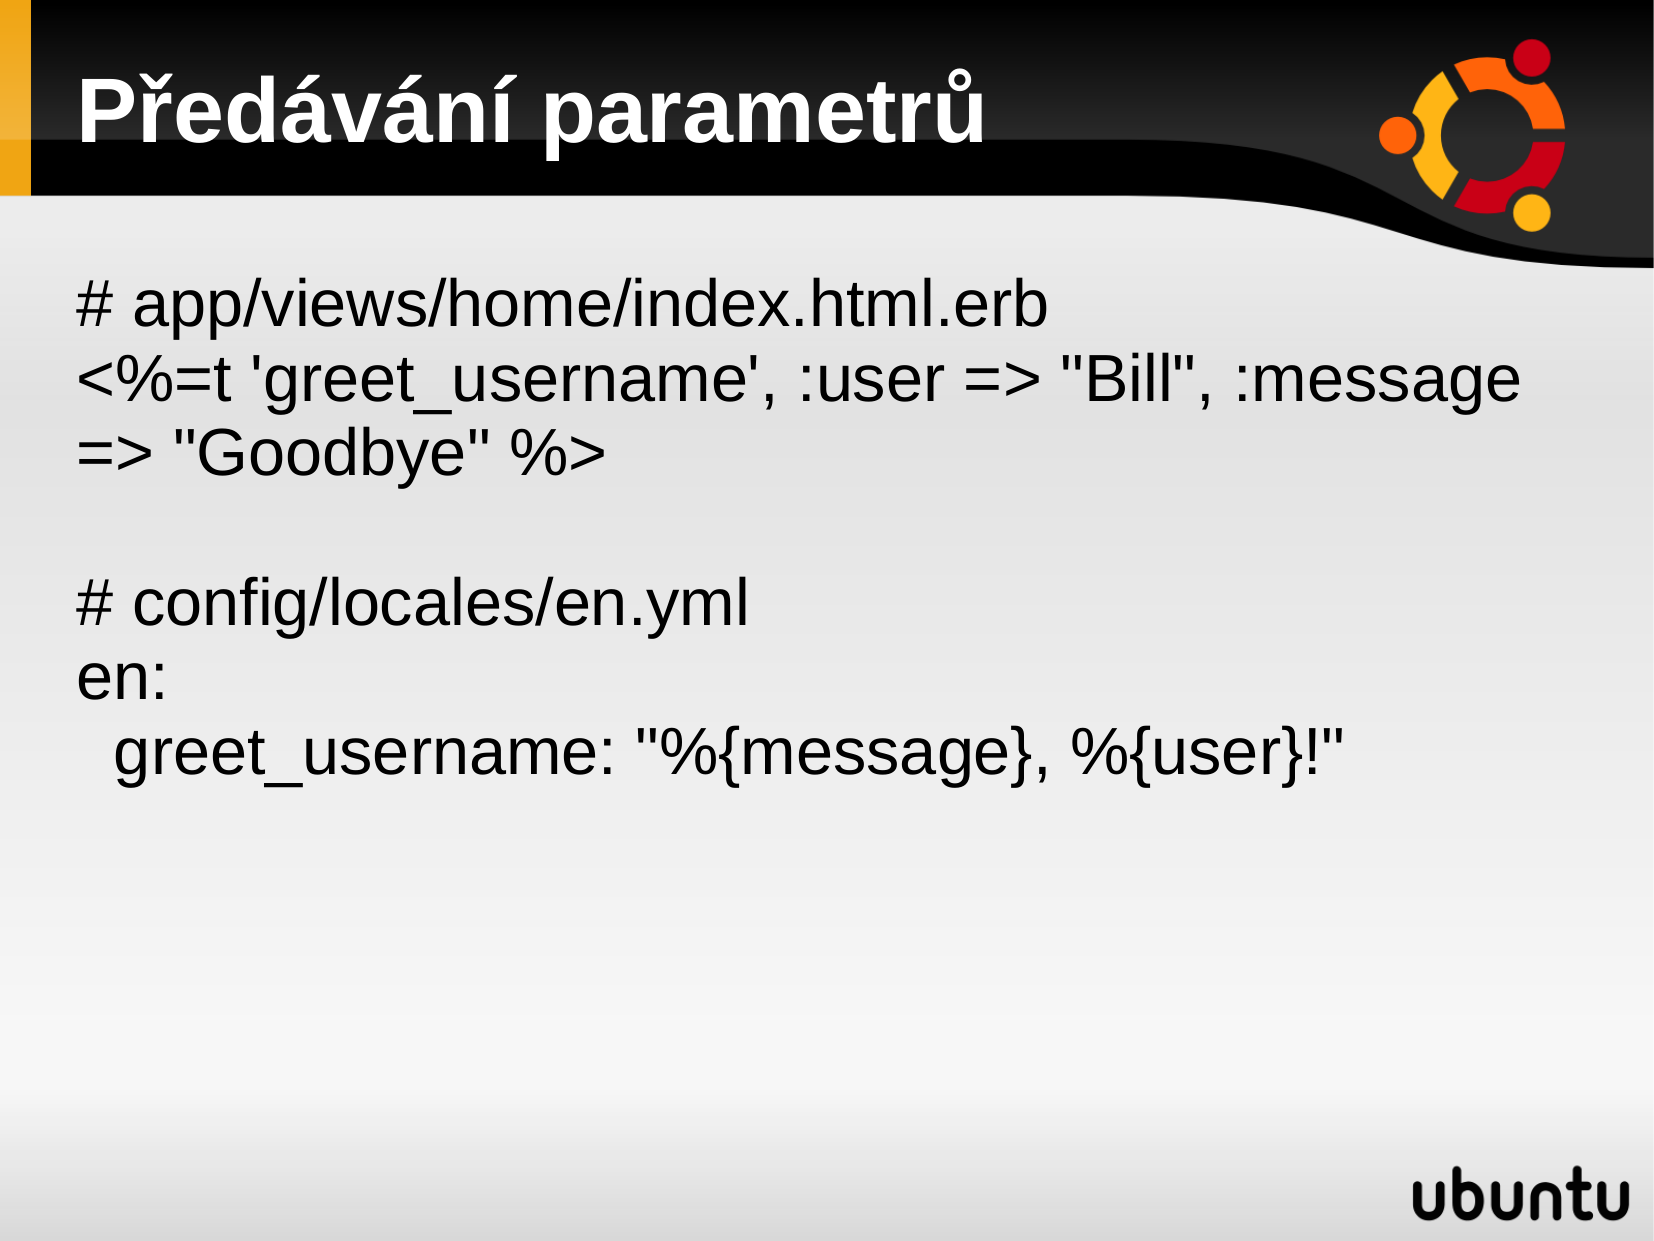

# Předávání parametrů
# app/views/home/index.html.erb
<%=t 'greet_username', :user => "Bill", :message => "Goodbye" %>
# config/locales/en.yml
en:
 greet_username: "%{message}, %{user}!"